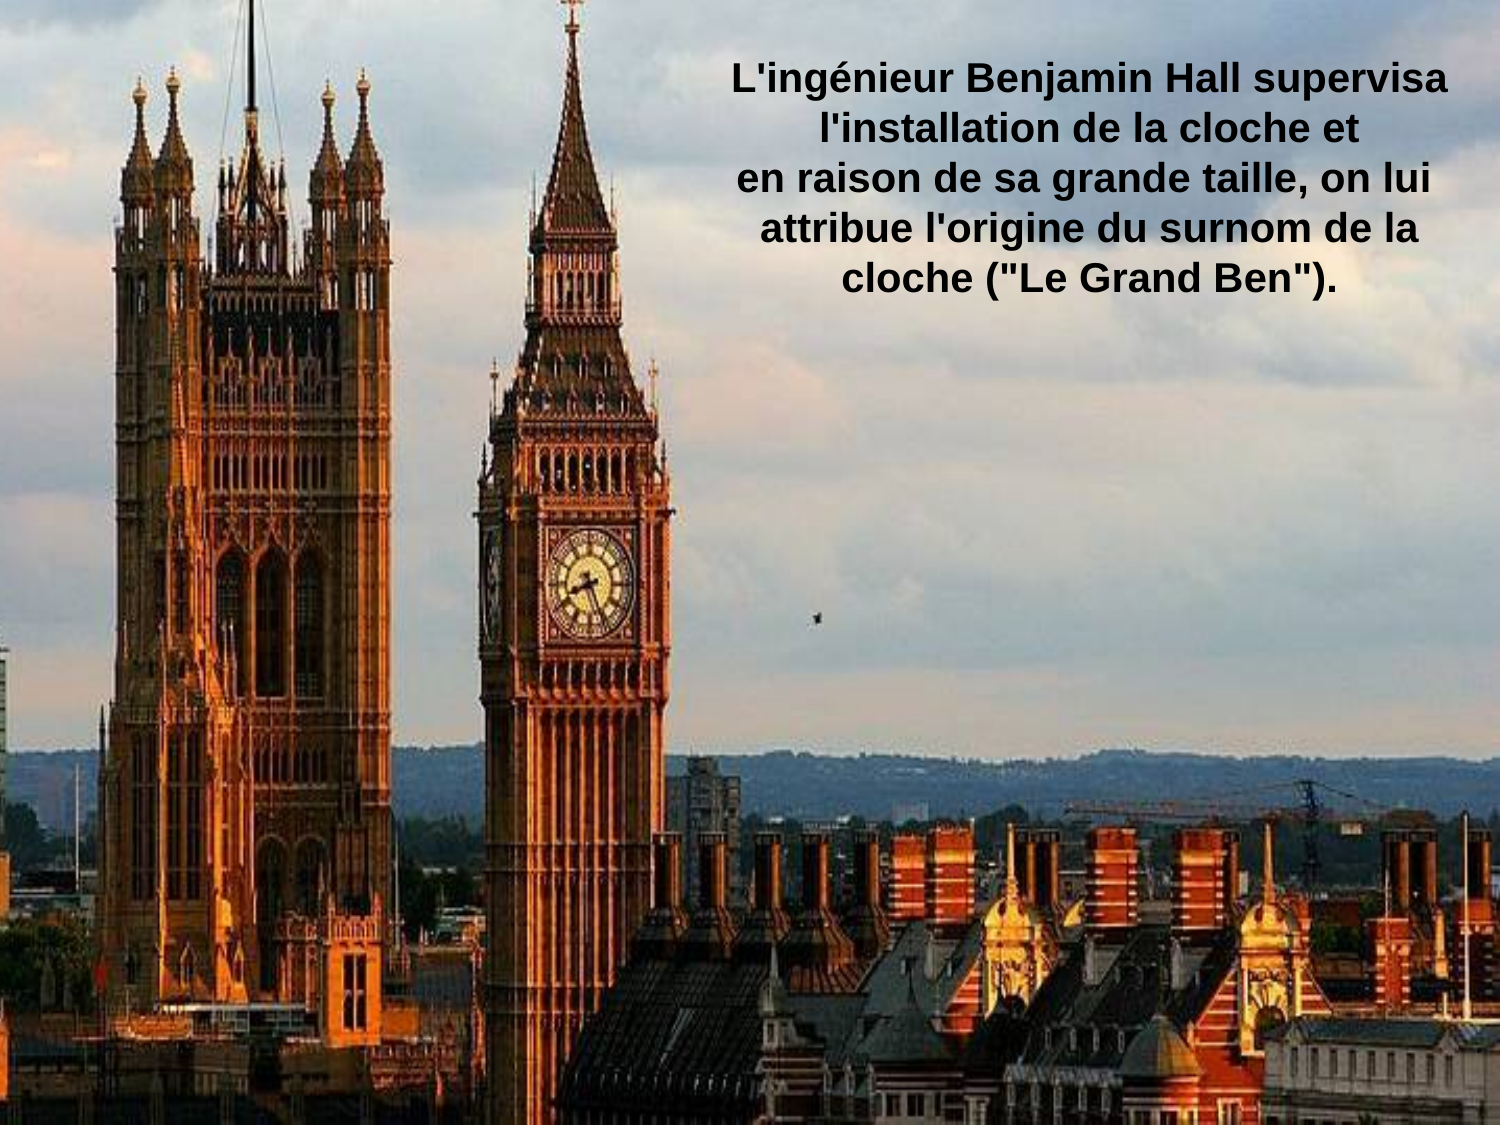

L'ingénieur Benjamin Hall supervisa l'installation de la cloche et
en raison de sa grande taille, on lui attribue l'origine du surnom de la cloche ("Le Grand Ben").
#